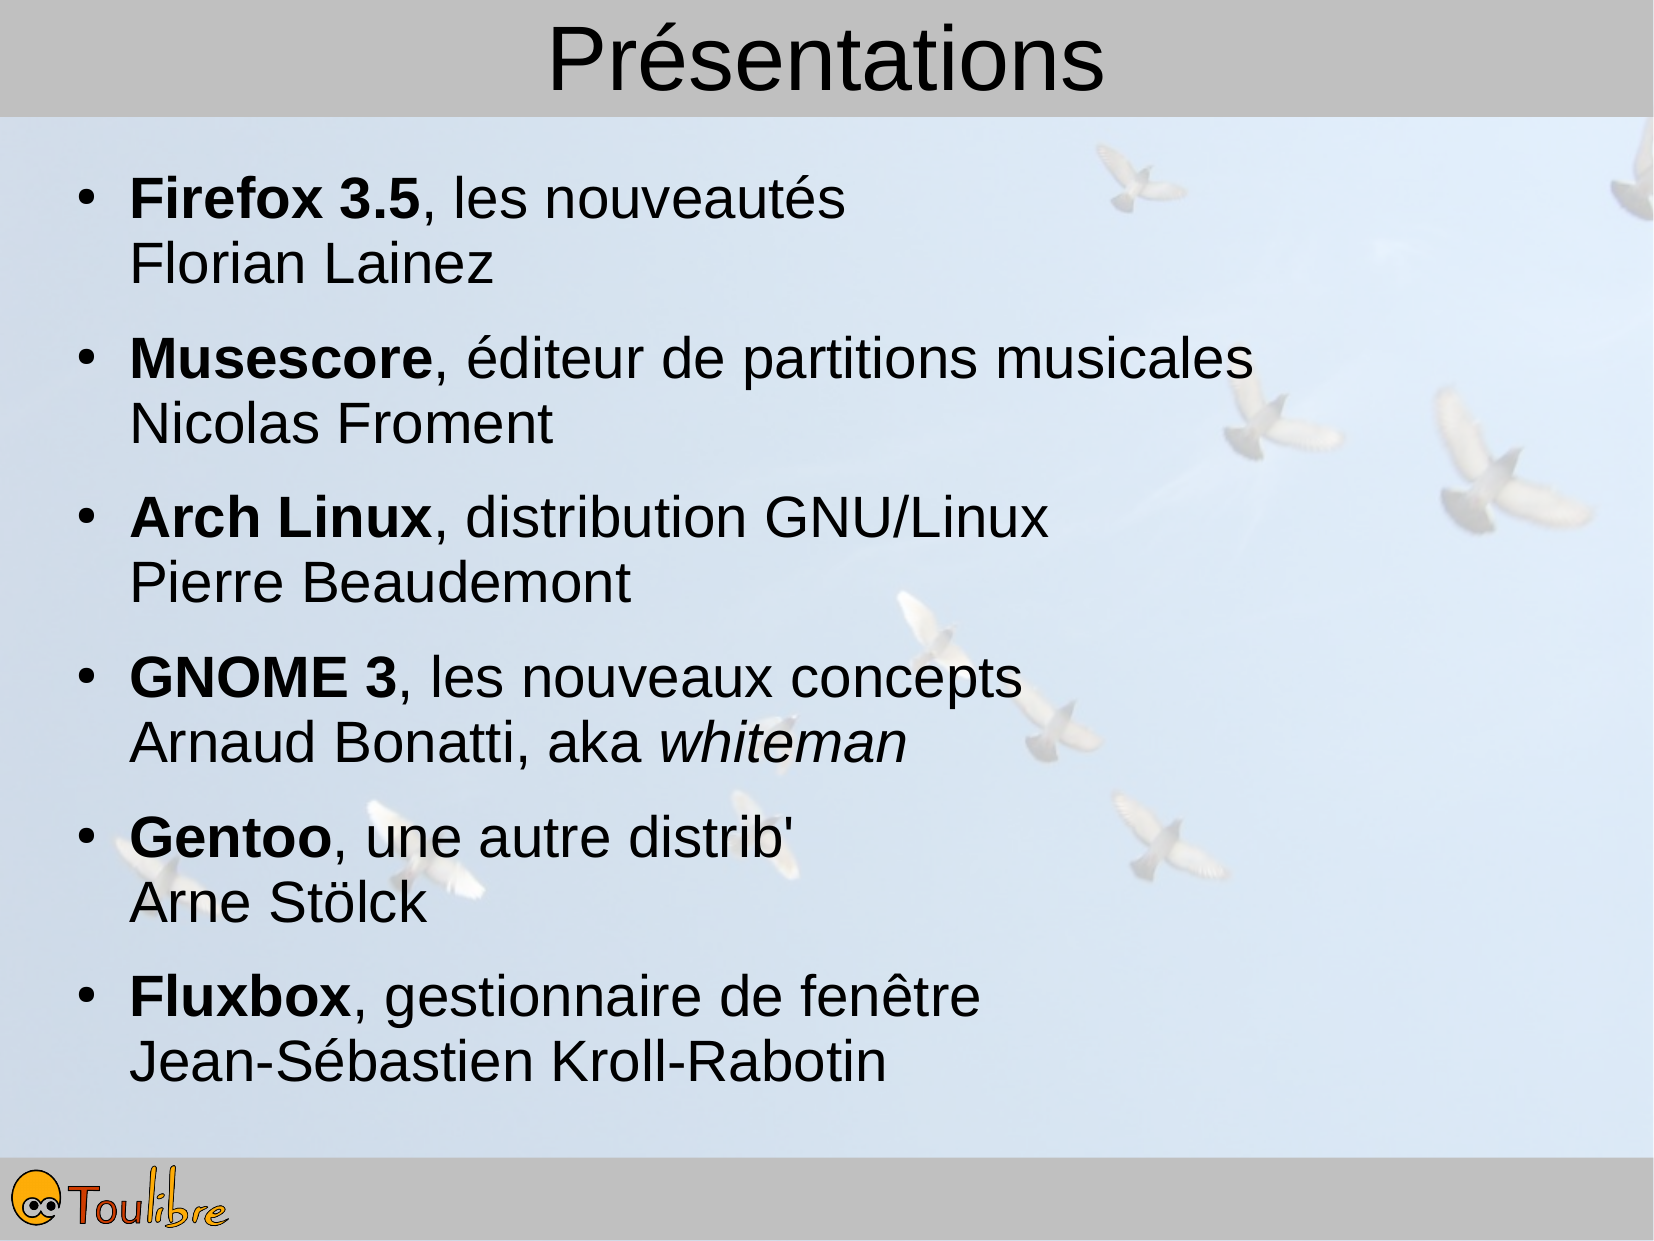

# Présentations
Firefox 3.5, les nouveautés
Florian Lainez
Musescore, éditeur de partitions musicales
Nicolas Froment
Arch Linux, distribution GNU/Linux
Pierre Beaudemont
GNOME 3, les nouveaux concepts
Arnaud Bonatti, aka whiteman
Gentoo, une autre distrib'
Arne Stölck
Fluxbox, gestionnaire de fenêtre
Jean-Sébastien Kroll-Rabotin